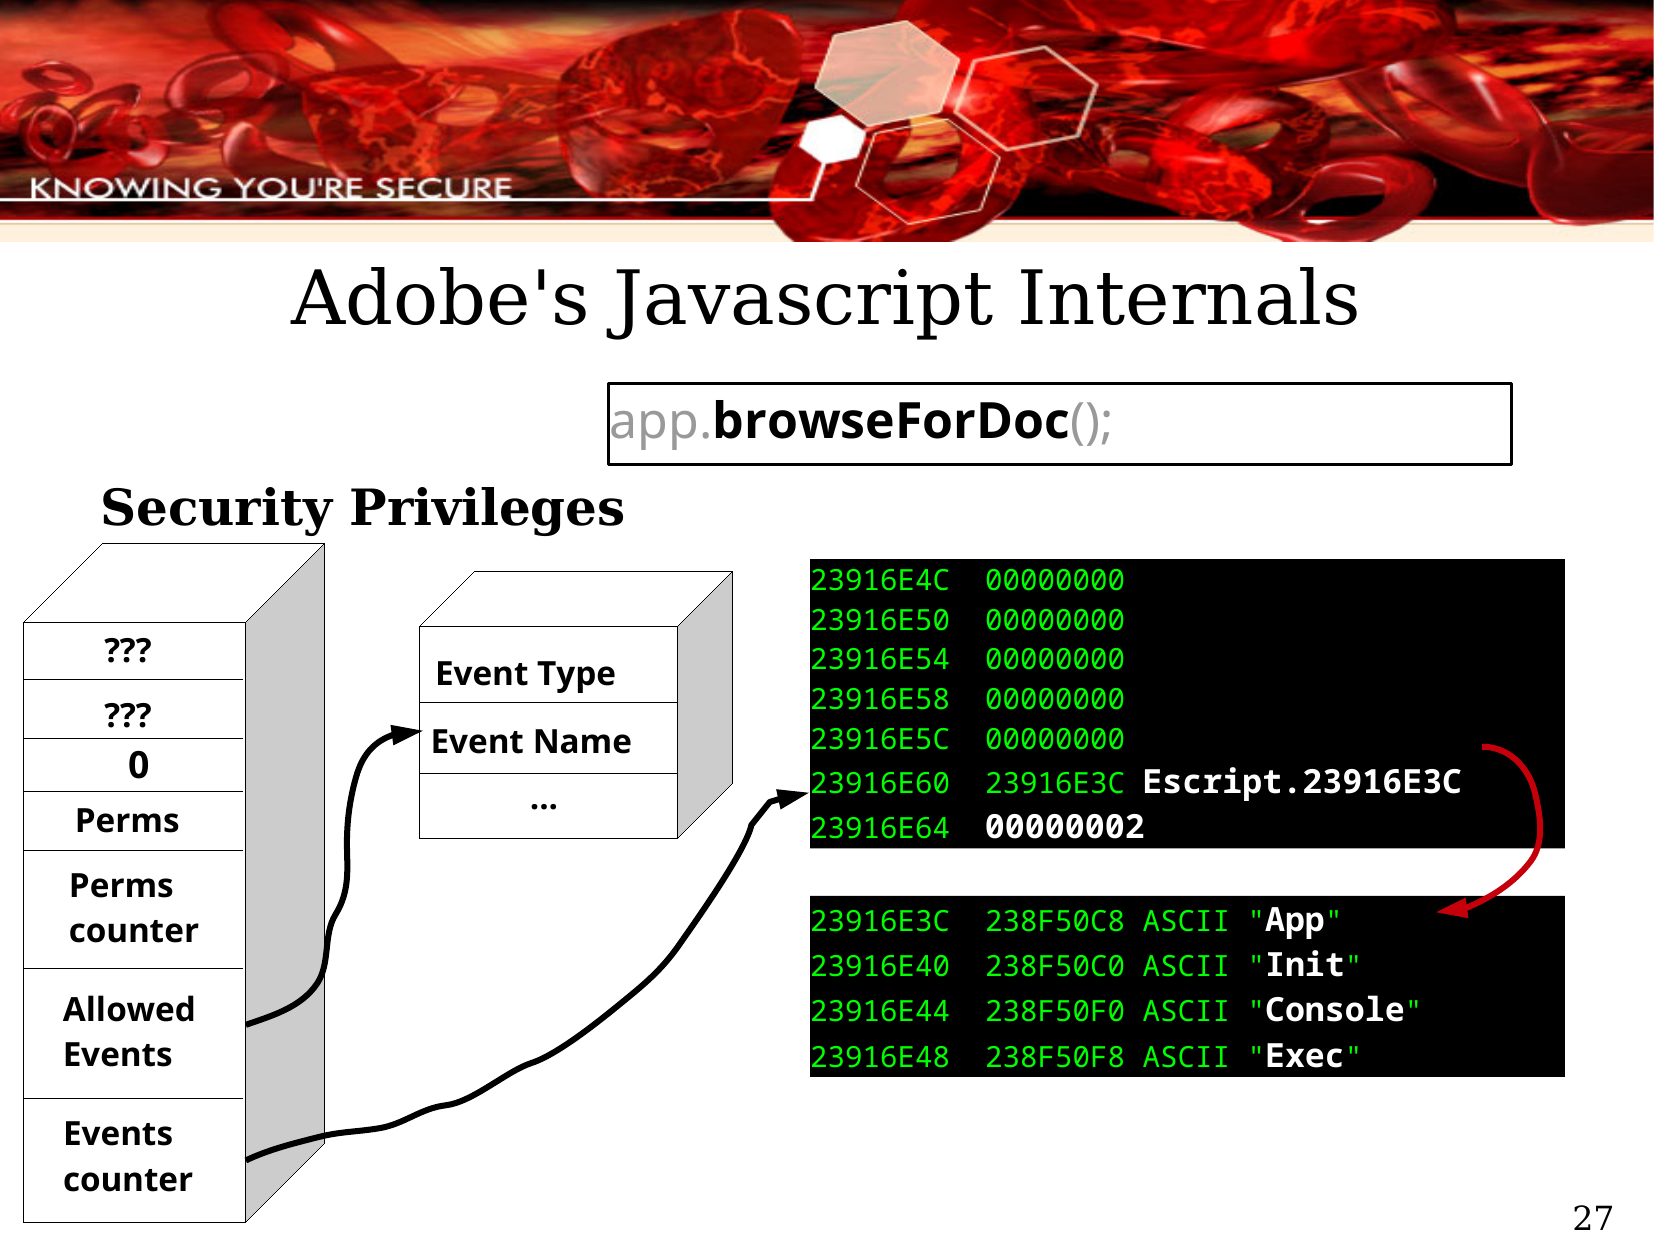

# Adobe's Javascript Internals
app.browseForDoc();
Security Privileges
23916E4C 00000000
23916E50 00000000
23916E54 00000000
23916E58 00000000
23916E5C 00000000
23916E60 23916E3C Escript.23916E3C
23916E64 00000002
Event Type
Event Name
...
???
???
0
Perms
Perms
counter
23916E3C 238F50C8 ASCII "App"
23916E40 238F50C0 ASCII "Init"
23916E44 238F50F0 ASCII "Console"
23916E48 238F50F8 ASCII "Exec"
Allowed
Events
Events
counter